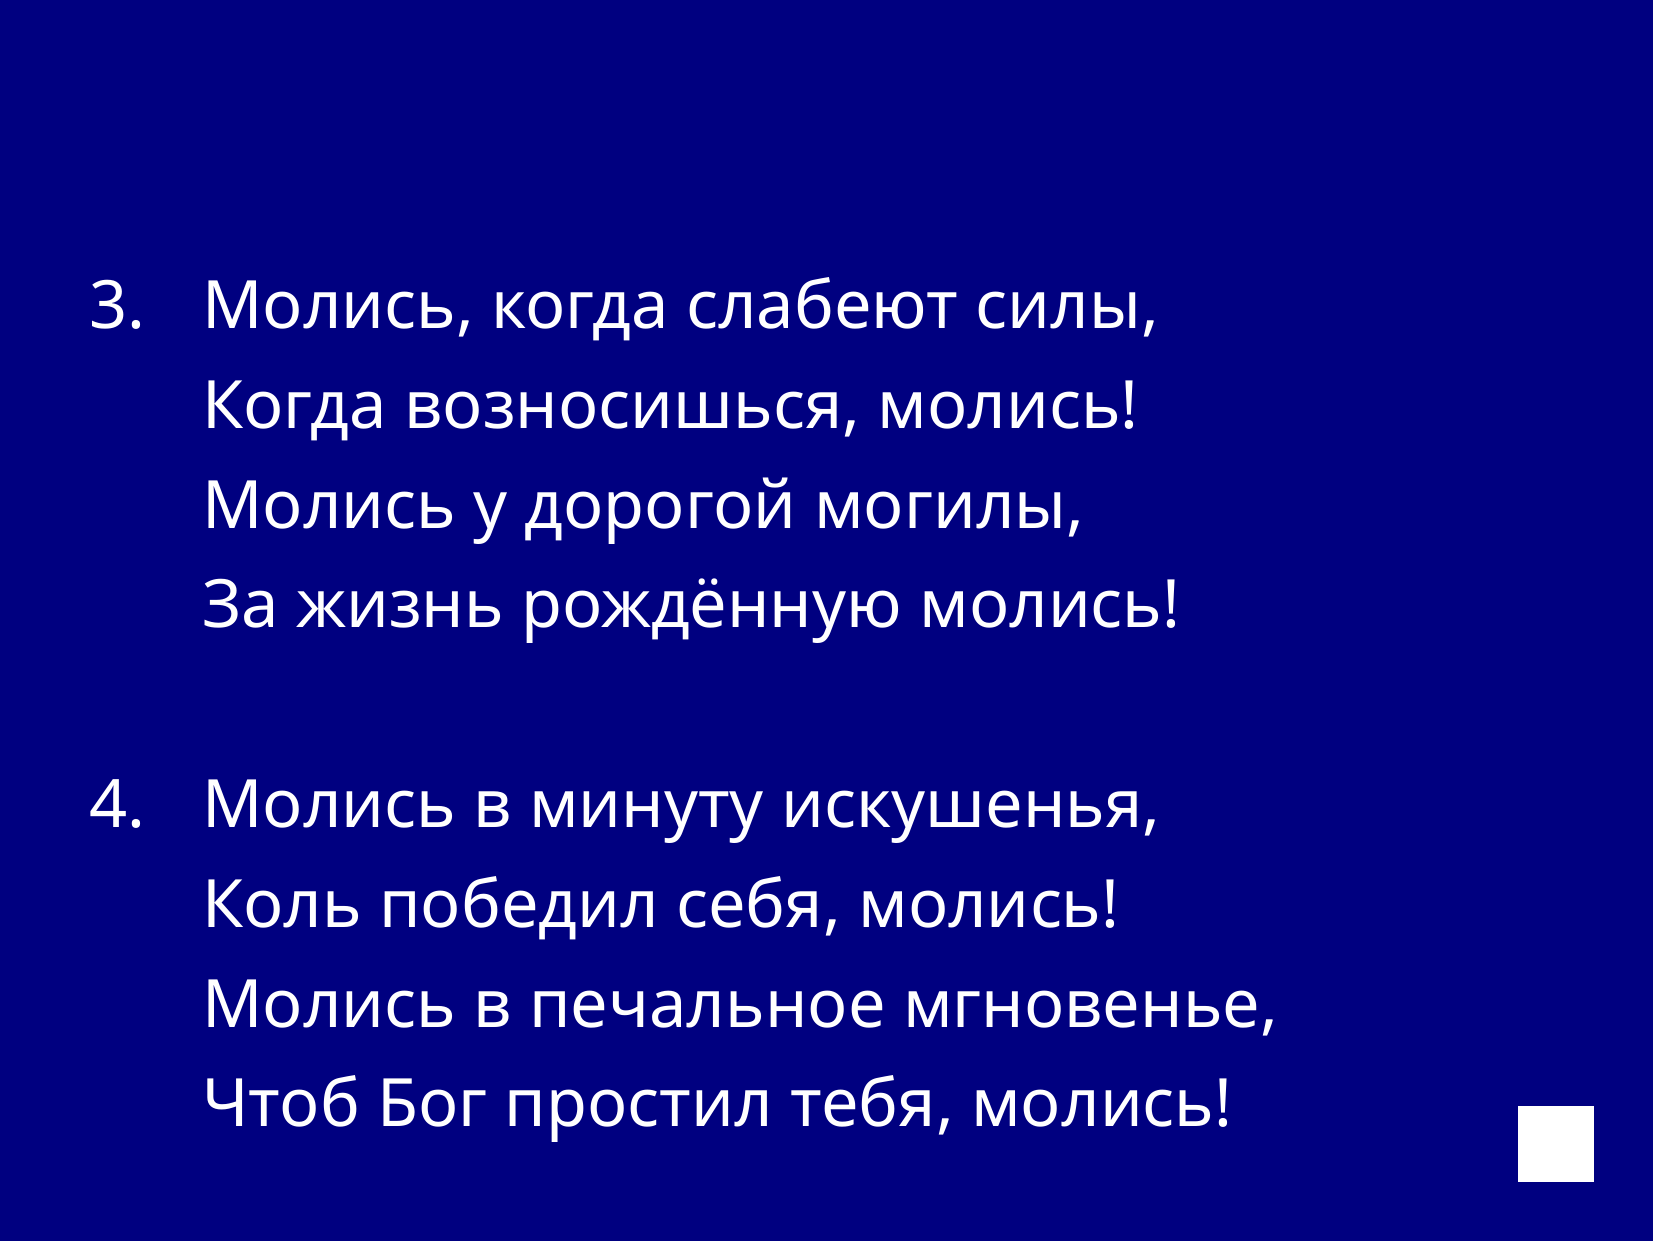

3.	Молись, когда слабеют силы,
	Когда возносишься, молись!
	Молись у дорогой могилы,
	За жизнь рождённую молись!
4.	Молись в минуту искушенья,
	Коль победил себя, молись!
	Молись в печальное мгновенье,
	Чтоб Бог простил тебя, молись!